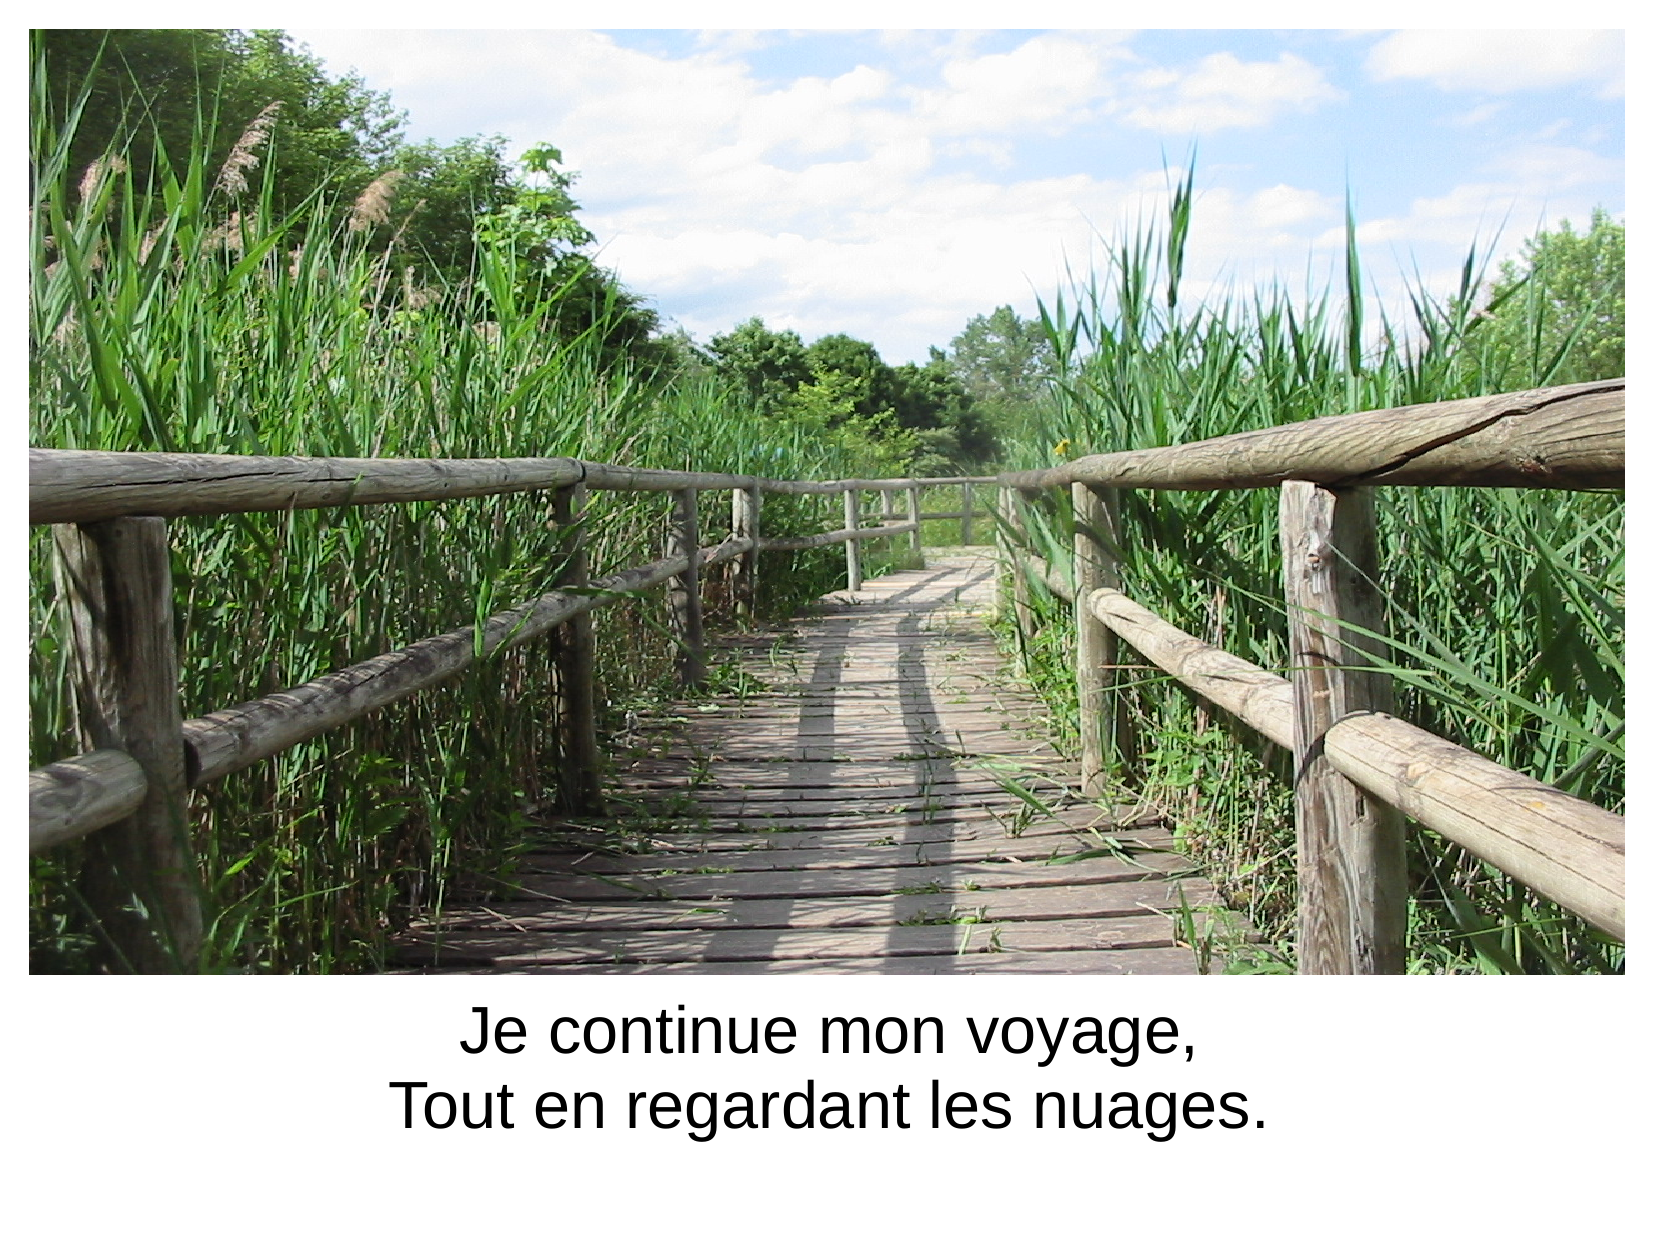

# Je continue mon voyage,
Tout en regardant les nuages.